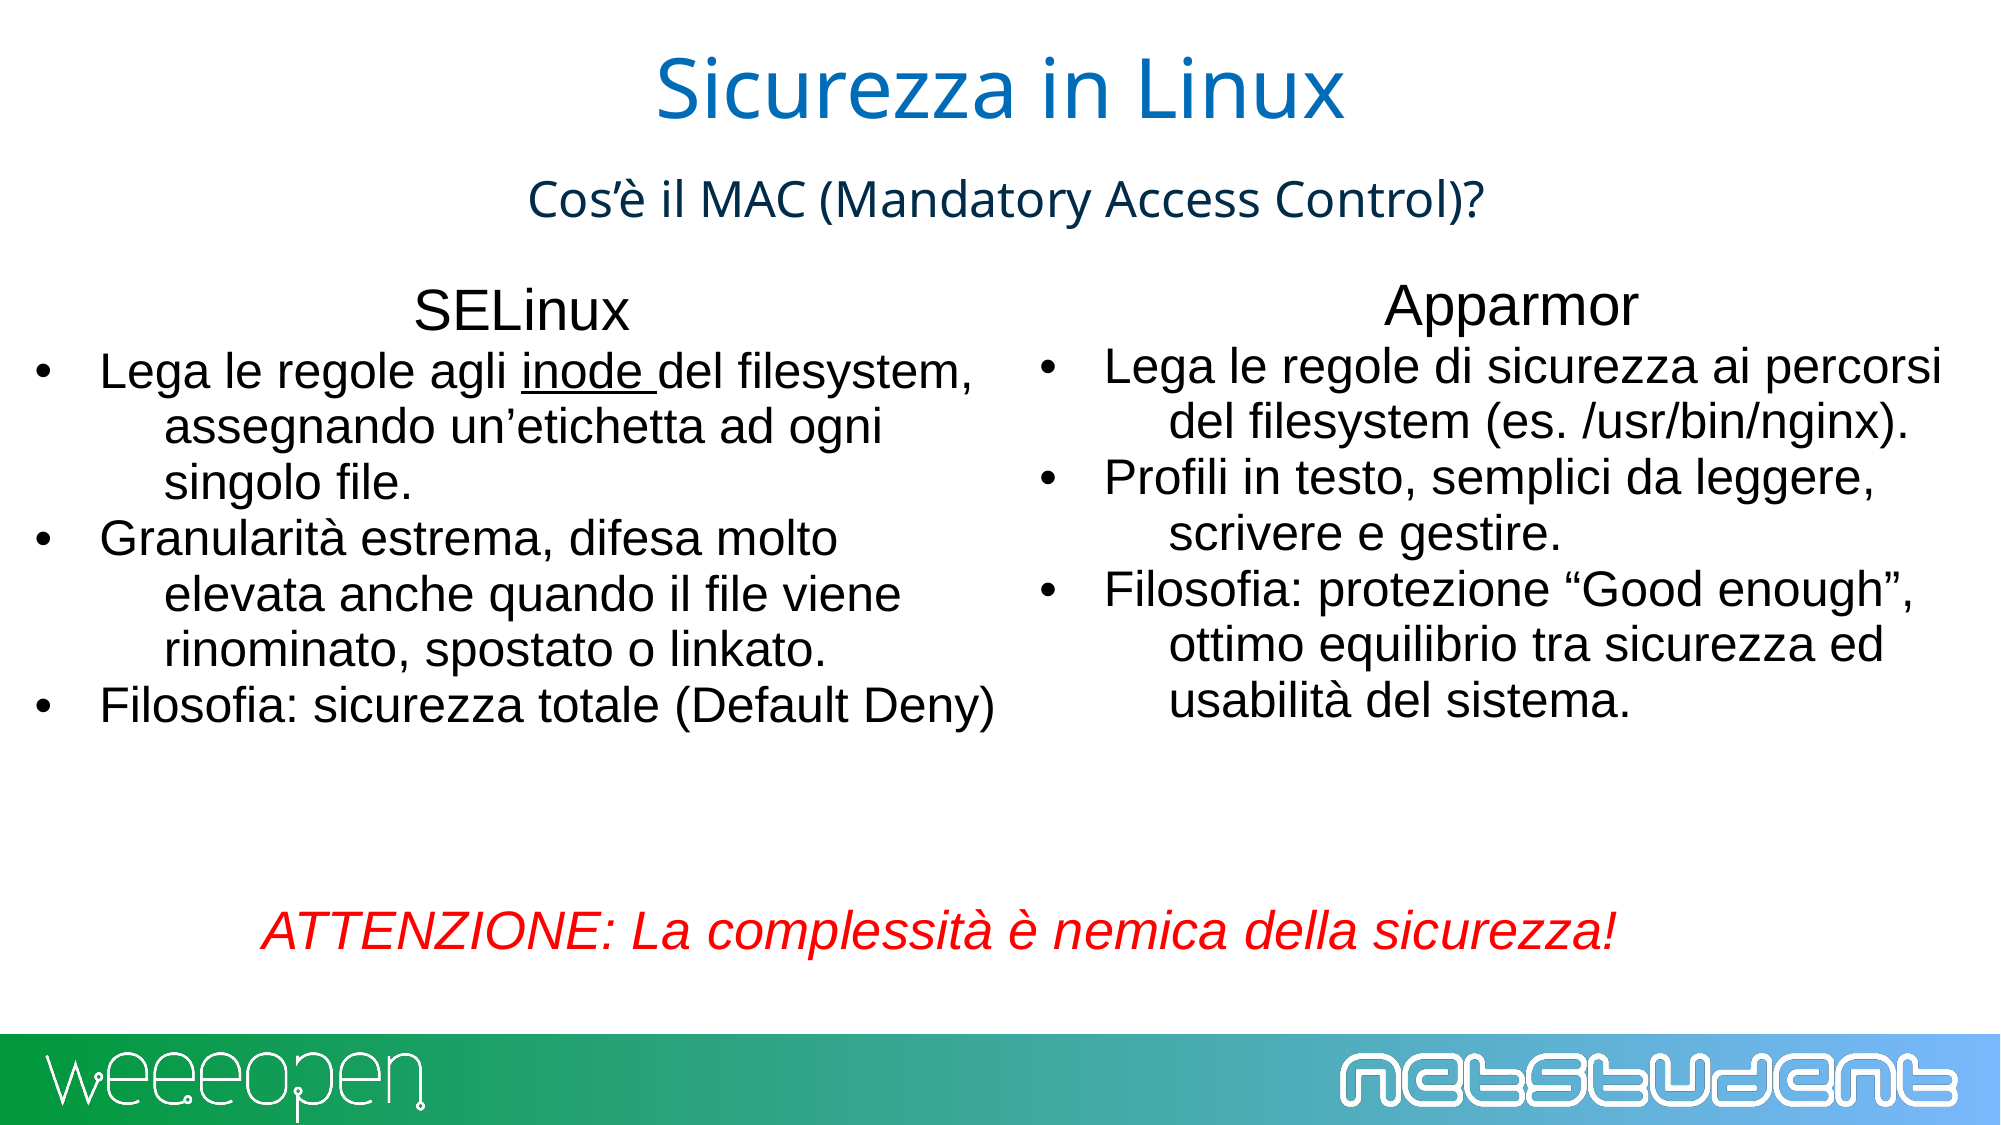

# Sicurezza in Linux
Cos’è il MAC (Mandatory Access Control)?
Apparmor
Lega le regole di sicurezza ai percorsi del filesystem (es. /usr/bin/nginx).
Profili in testo, semplici da leggere, scrivere e gestire.
Filosofia: protezione “Good enough”, ottimo equilibrio tra sicurezza ed usabilità del sistema.
SELinux
Lega le regole agli inode del filesystem, assegnando un’etichetta ad ogni singolo file.
Granularità estrema, difesa molto elevata anche quando il file viene rinominato, spostato o linkato.
Filosofia: sicurezza totale (Default Deny)
ATTENZIONE: La complessità è nemica della sicurezza!